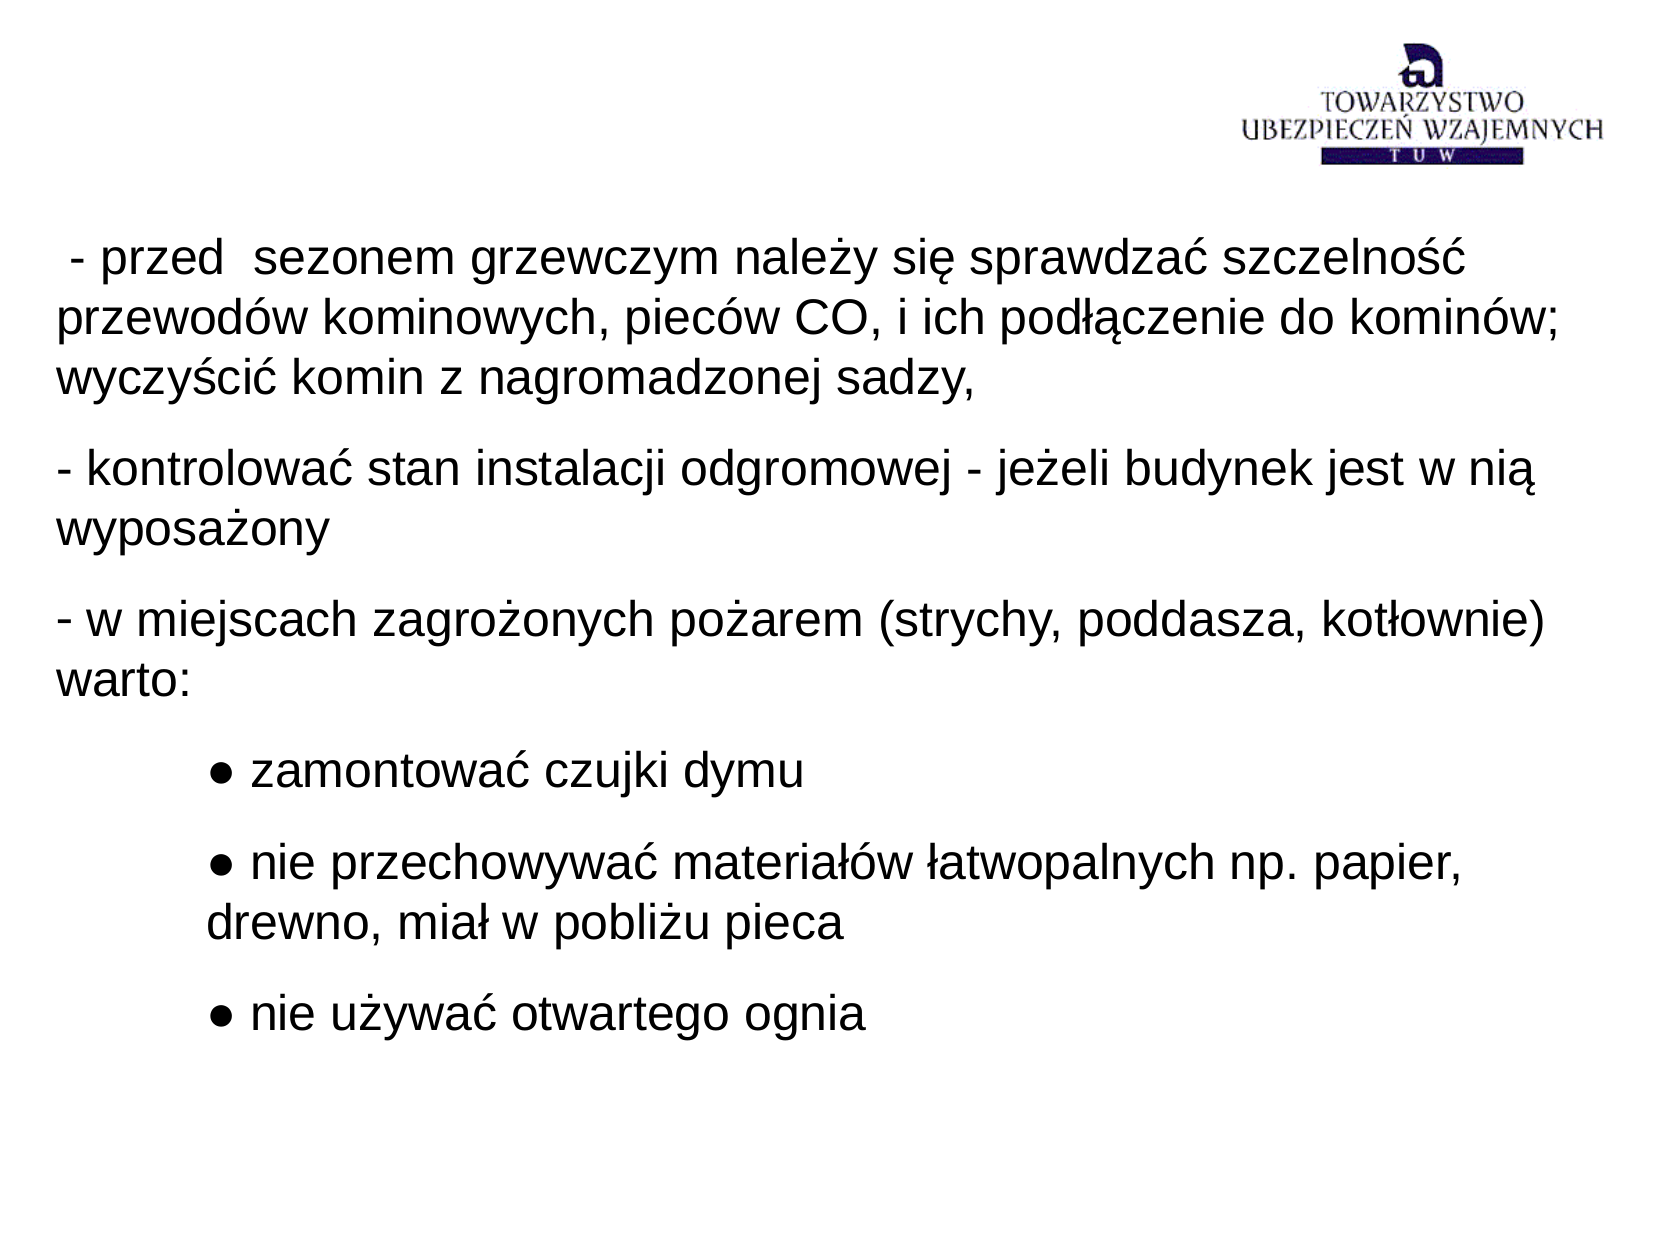

- przed sezonem grzewczym należy się sprawdzać szczelność przewodów kominowych, pieców CO, i ich podłączenie do kominów; wyczyścić komin z nagromadzonej sadzy,
- kontrolować stan instalacji odgromowej - jeżeli budynek jest w nią wyposażony
 w miejscach zagrożonych pożarem (strychy, poddasza, kotłownie) warto:
	● zamontować czujki dymu
	● nie przechowywać materiałów łatwopalnych np. papier, 		drewno, miał w pobliżu pieca
	● nie używać otwartego ognia